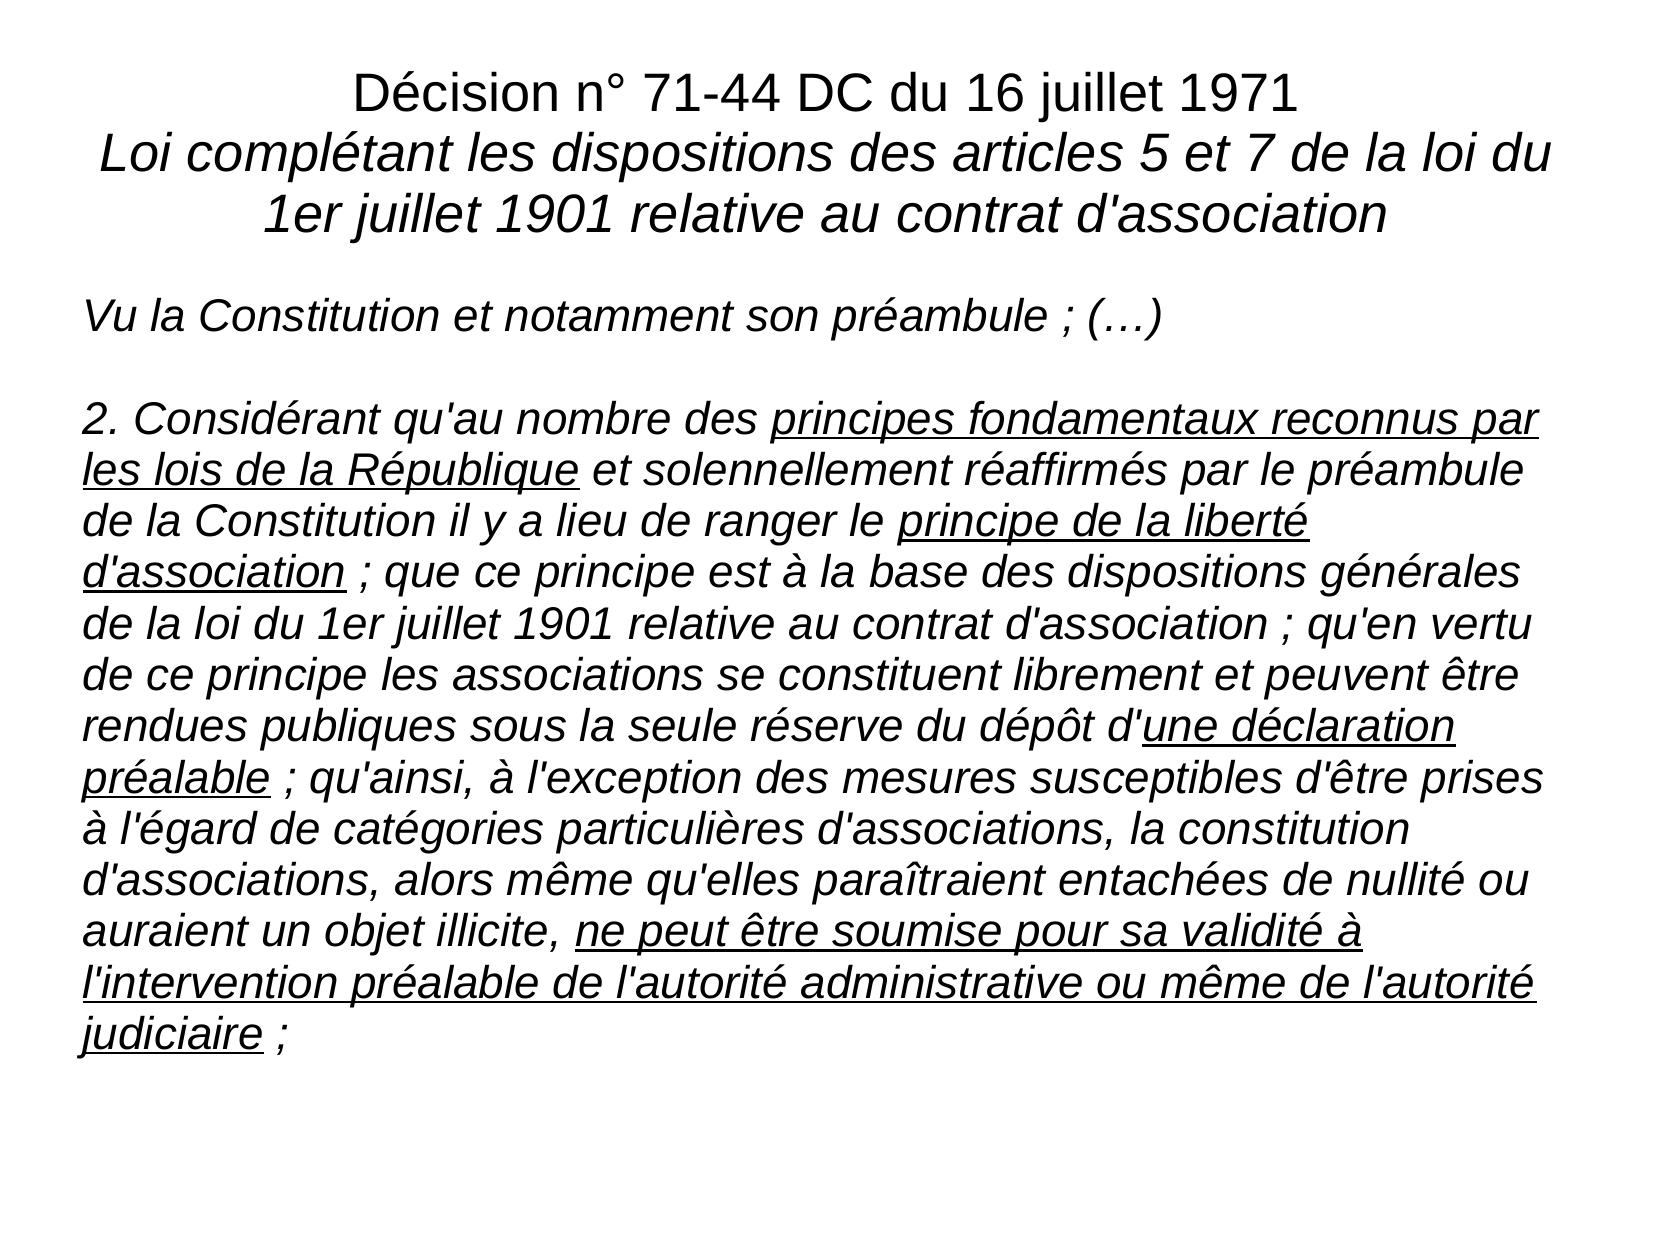

# Décision n° 71-44 DC du 16 juillet 1971 Loi complétant les dispositions des articles 5 et 7 de la loi du 1er juillet 1901 relative au contrat d'association
Vu la Constitution et notamment son préambule ; (…)
2. Considérant qu'au nombre des principes fondamentaux reconnus par les lois de la République et solennellement réaffirmés par le préambule de la Constitution il y a lieu de ranger le principe de la liberté d'association ; que ce principe est à la base des dispositions générales de la loi du 1er juillet 1901 relative au contrat d'association ; qu'en vertu de ce principe les associations se constituent librement et peuvent être rendues publiques sous la seule réserve du dépôt d'une déclaration préalable ; qu'ainsi, à l'exception des mesures susceptibles d'être prises à l'égard de catégories particulières d'associations, la constitution d'associations, alors même qu'elles paraîtraient entachées de nullité ou auraient un objet illicite, ne peut être soumise pour sa validité à l'intervention préalable de l'autorité administrative ou même de l'autorité judiciaire ;